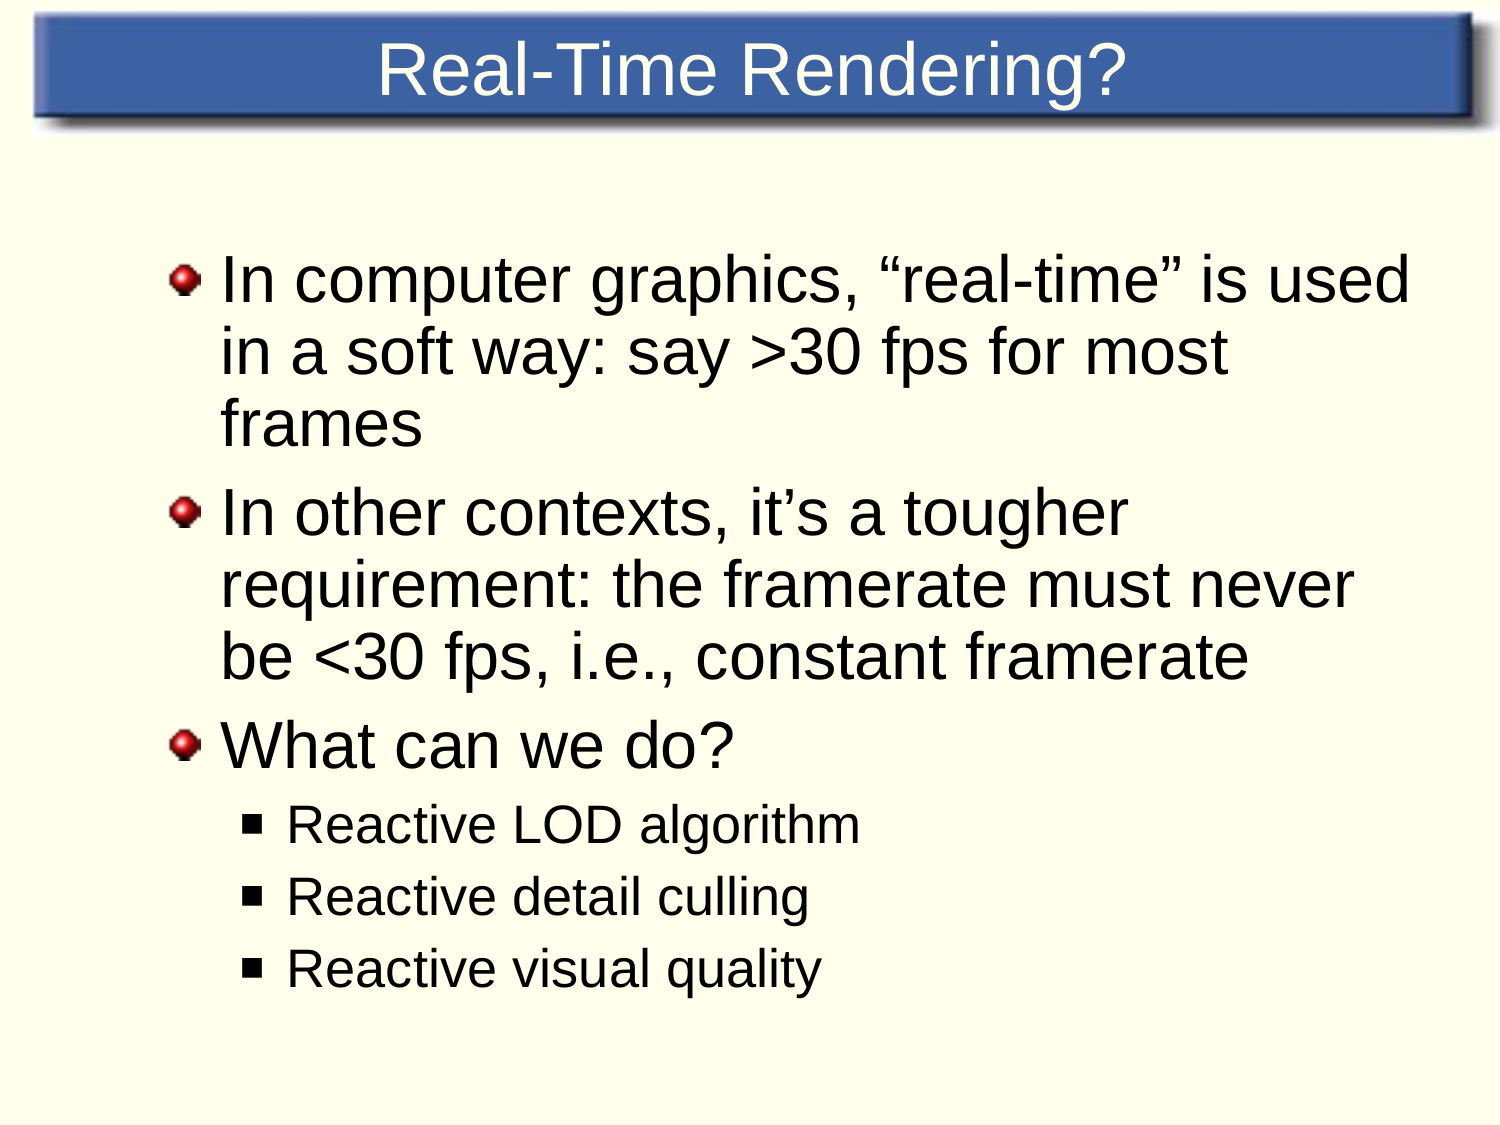

# Real-Time Rendering?
In computer graphics, “real-time” is used in a soft way: say >30 fps for most frames
In other contexts, it’s a tougher requirement: the framerate must never be <30 fps, i.e., constant framerate
What can we do?
Reactive LOD algorithm
Reactive detail culling
Reactive visual quality